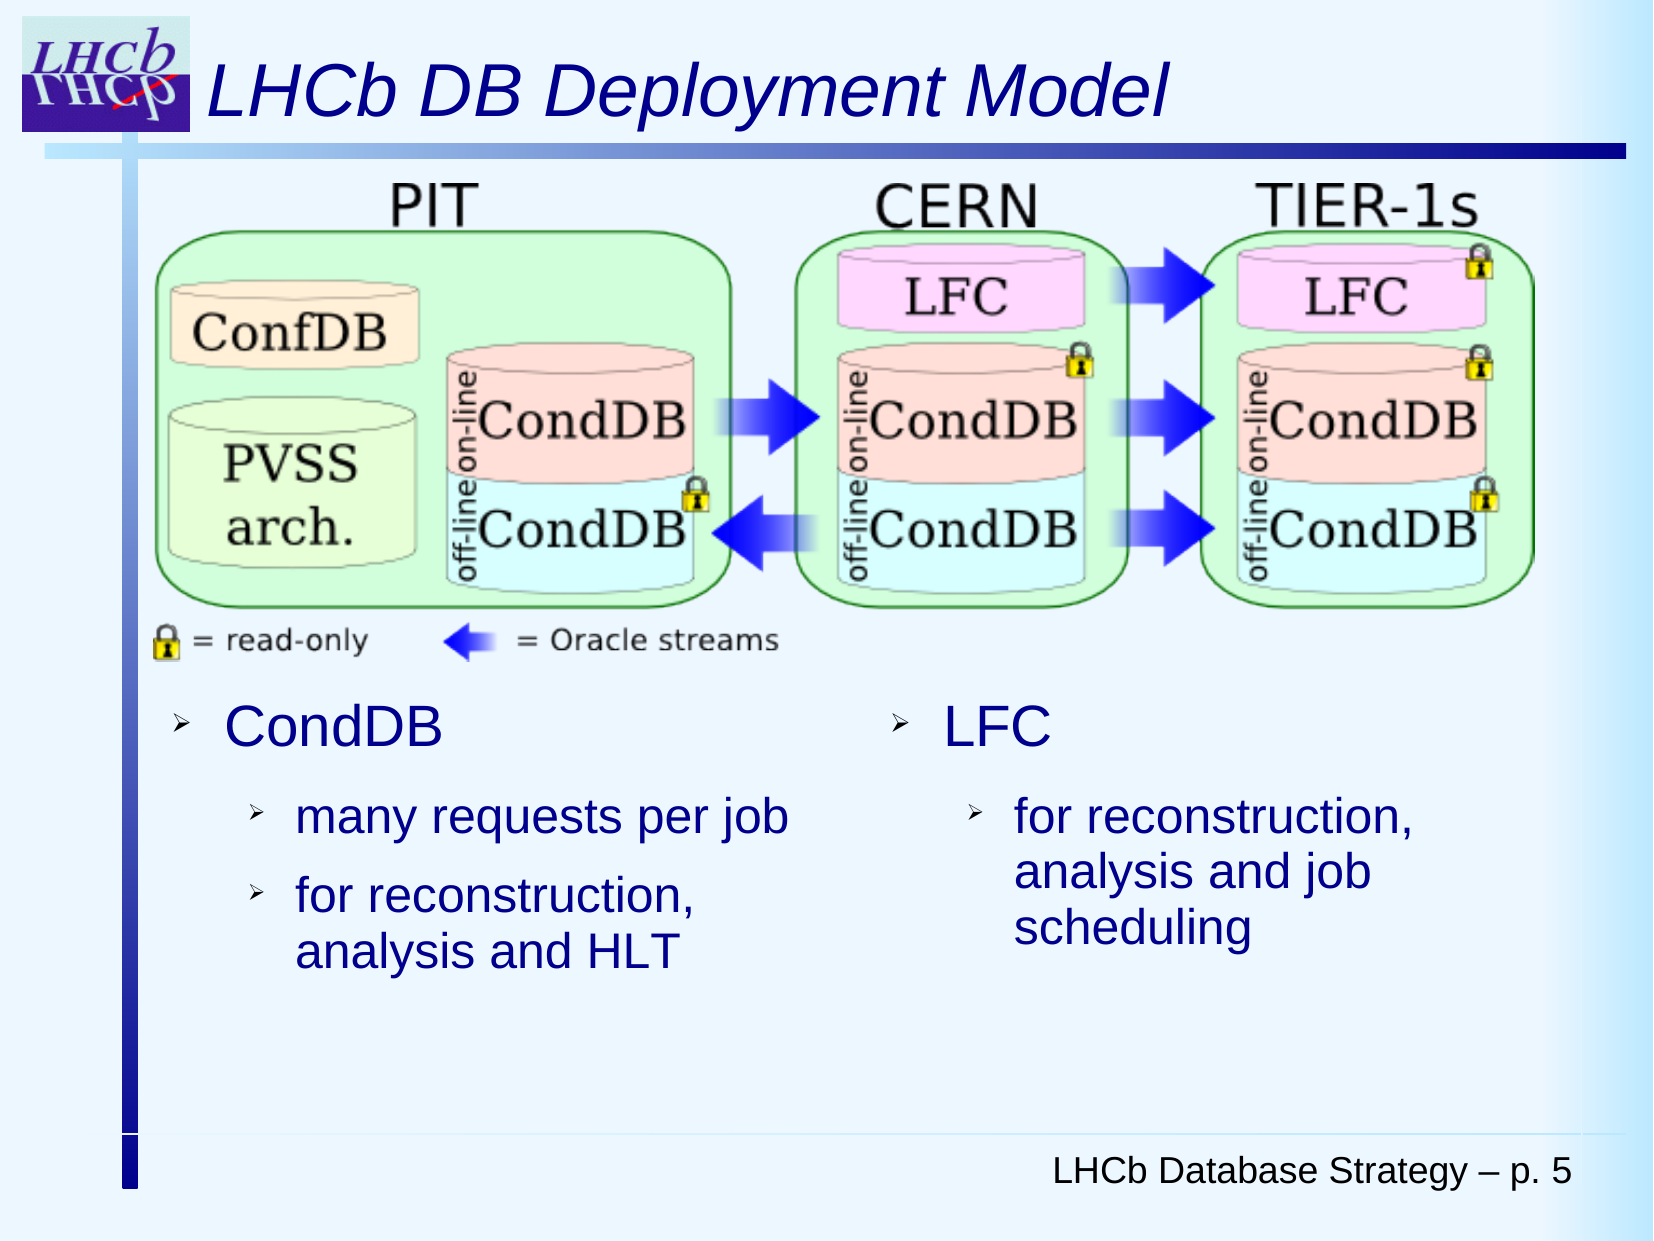

# LHCb DB Deployment Model
CondDB
many requests per job
for reconstruction, analysis and HLT
LFC
for reconstruction, analysis and job scheduling